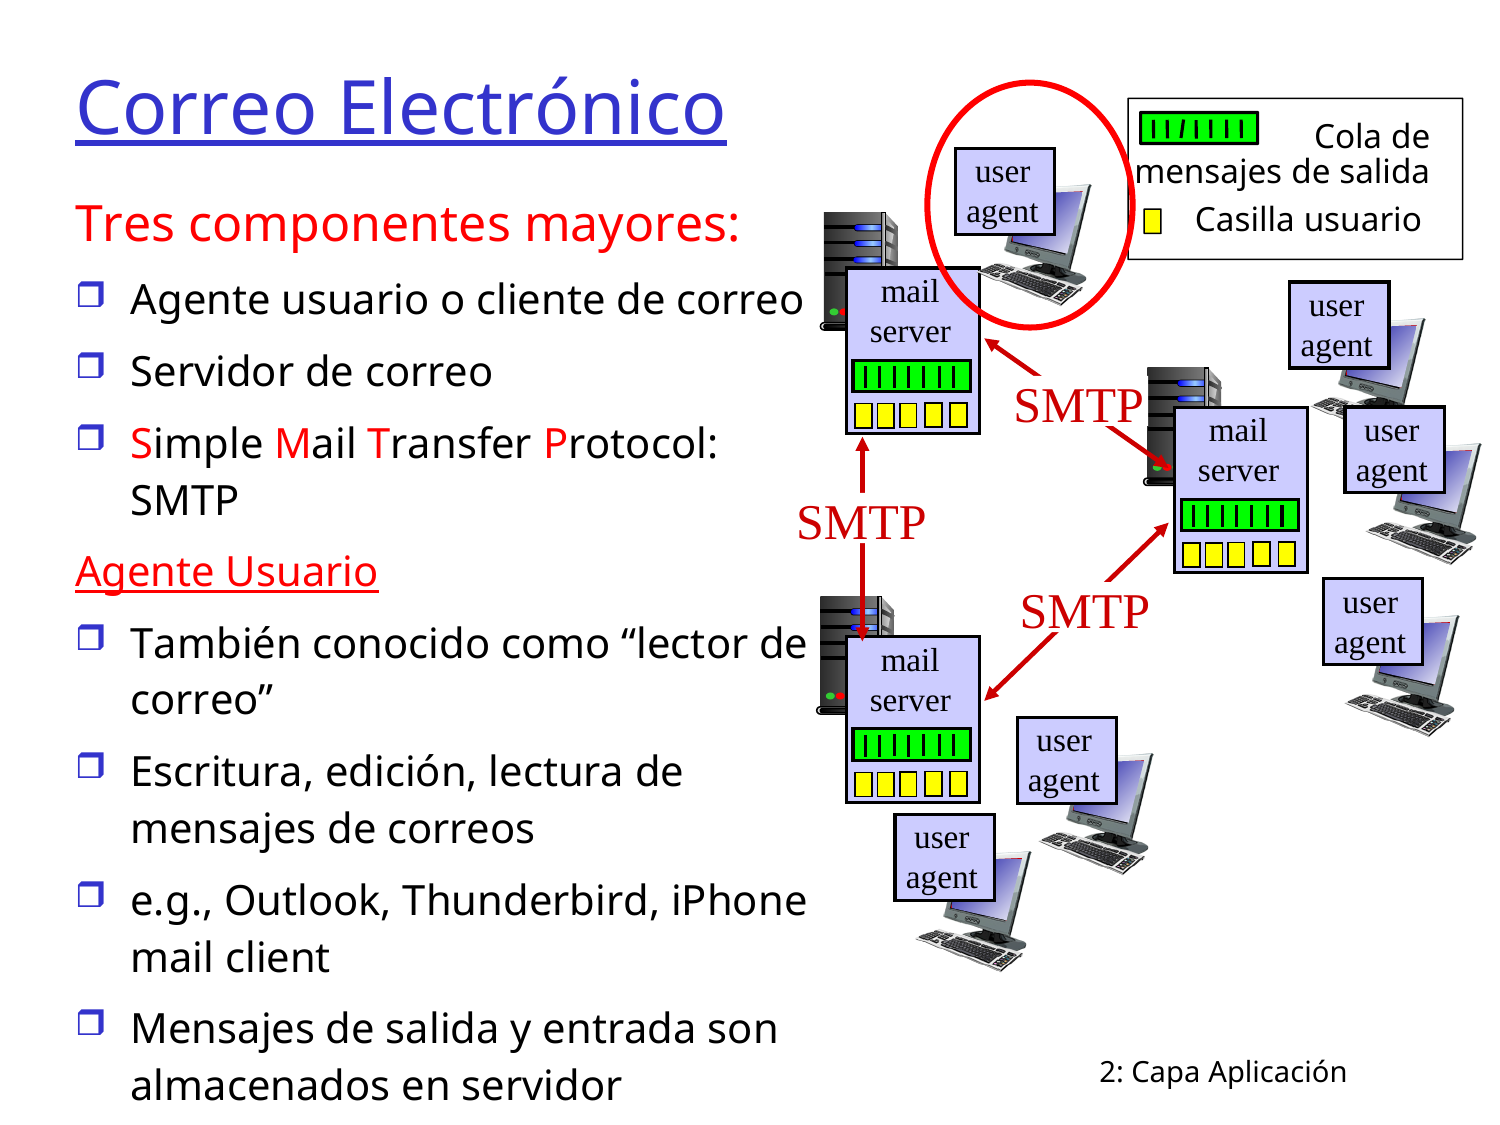

# Correo Electrónico
Cola de
mensajes de salida
Casilla usuario
user
agent
mail
server
user
agent
SMTP
user
agent
mail
server
SMTP
SMTP
user
agent
mail
server
user
agent
user
agent
Tres componentes mayores:
Agente usuario o cliente de correo
Servidor de correo
Simple Mail Transfer Protocol: SMTP
Agente Usuario
También conocido como “lector de correo”
Escritura, edición, lectura de mensajes de correos
e.g., Outlook, Thunderbird, iPhone mail client
Mensajes de salida y entrada son almacenados en servidor